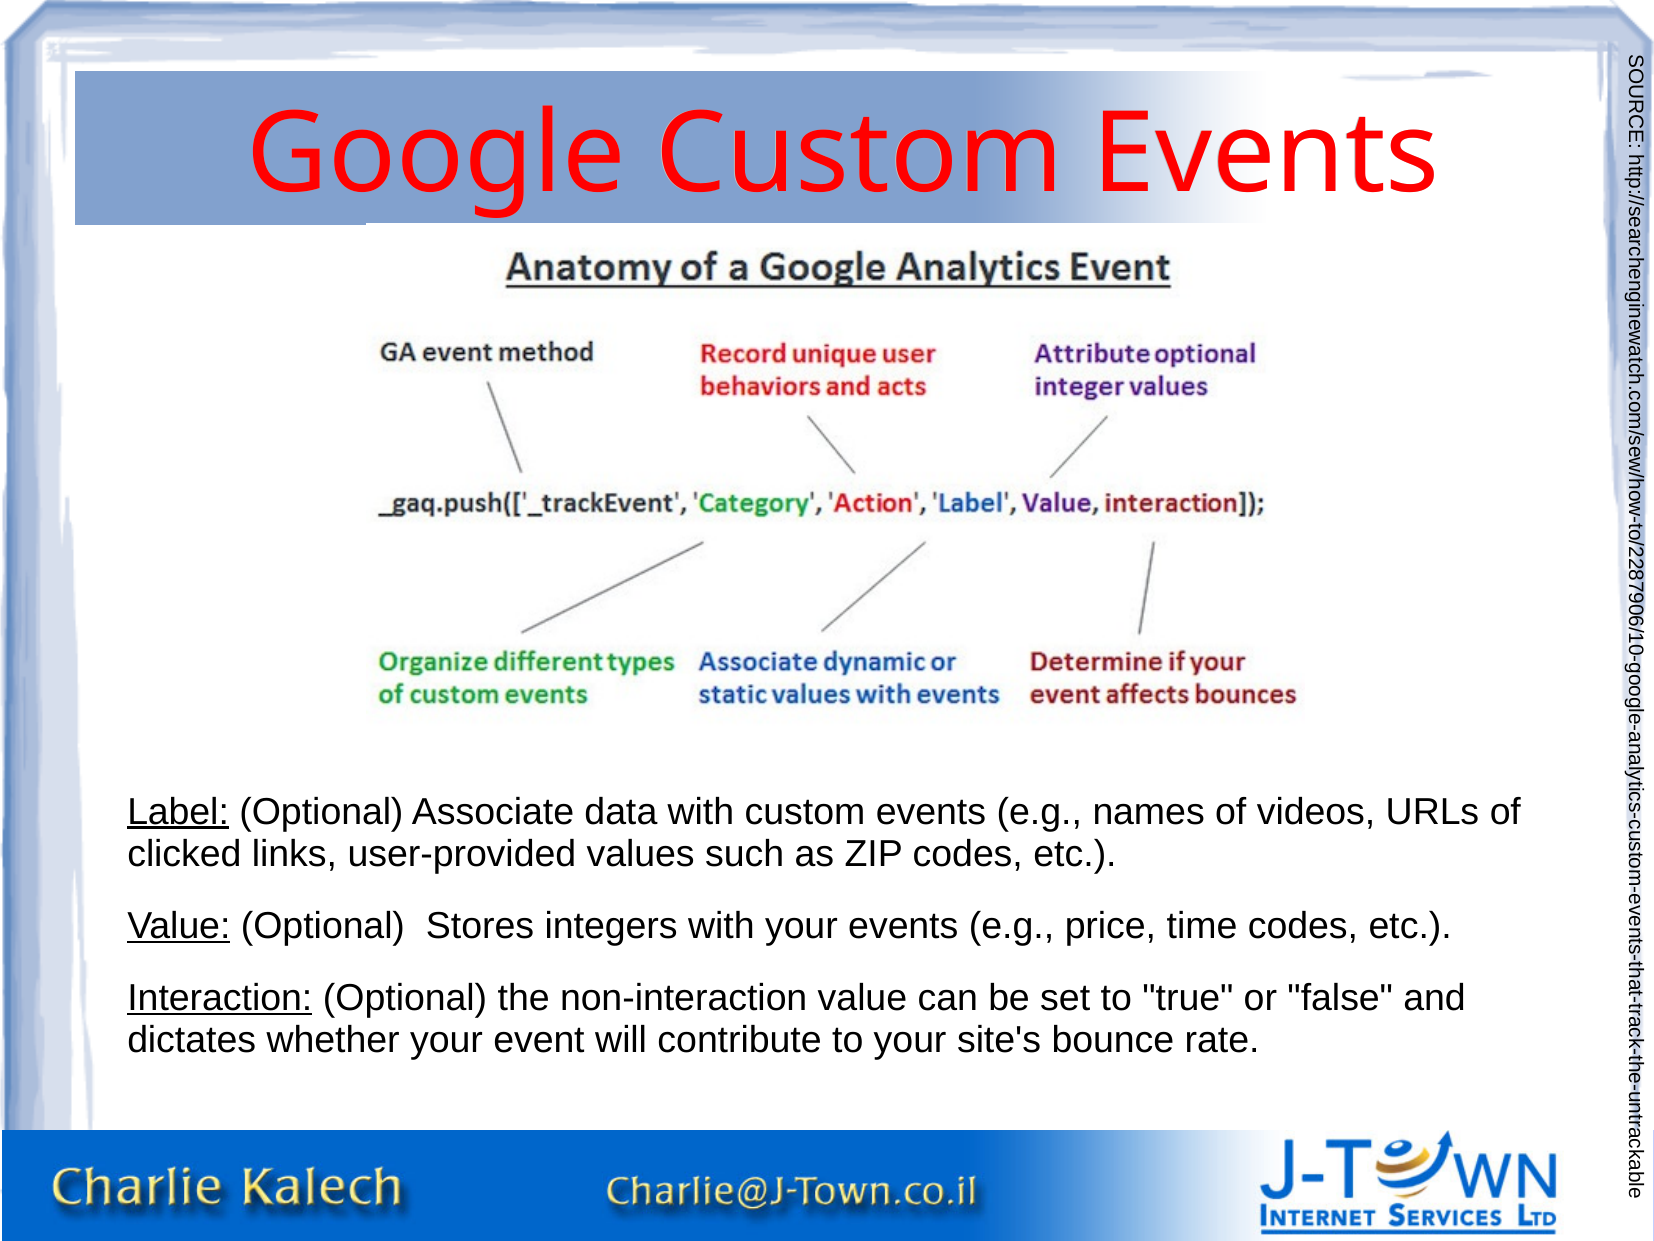

SOURCE: http://searchenginewatch.com/sew/how-to/2287906/10-google-analytics-custom-events-that-track-the-untrackable
Google Custom Events
Label: (Optional) Associate data with custom events (e.g., names of videos, URLs of clicked links, user-provided values such as ZIP codes, etc.).
Value: (Optional) Stores integers with your events (e.g., price, time codes, etc.).
Interaction: (Optional) the non-interaction value can be set to "true" or "false" and dictates whether your event will contribute to your site's bounce rate.